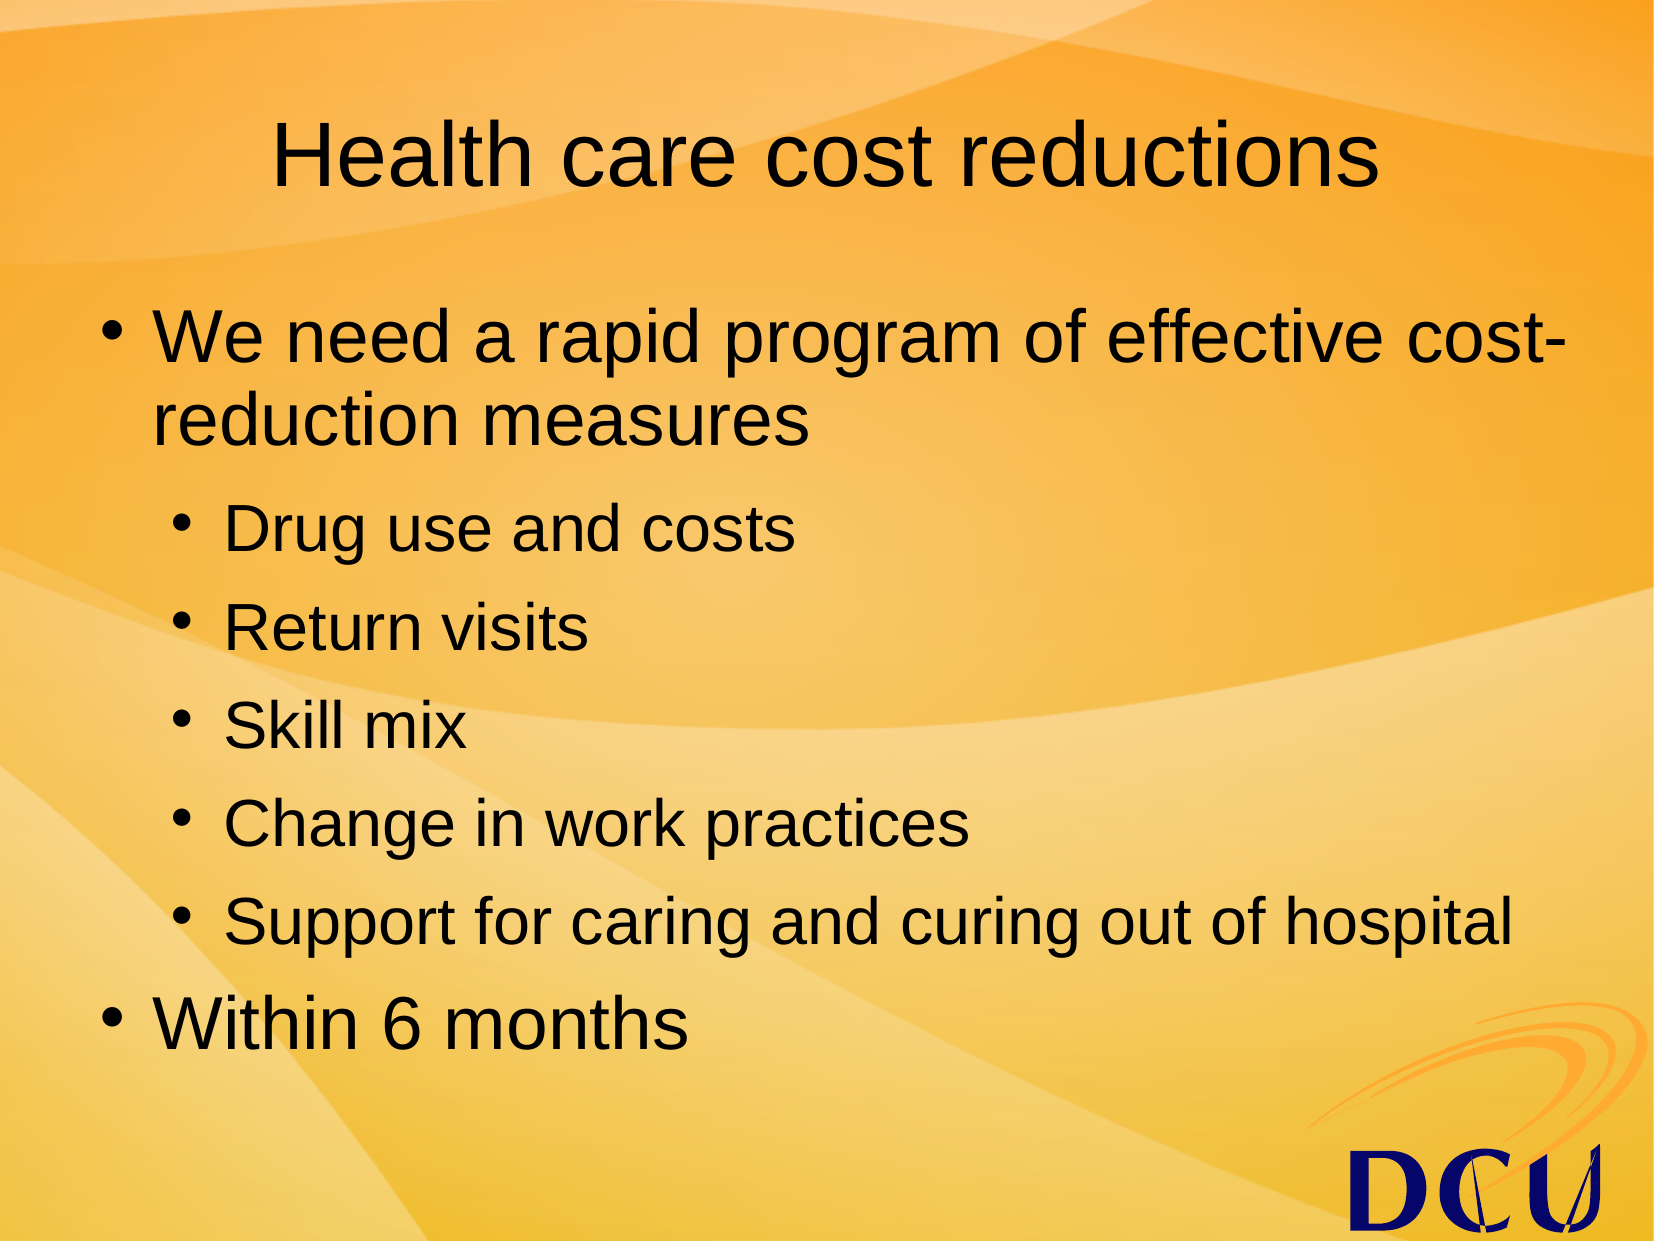

# Health care cost reductions
We need a rapid program of effective cost-reduction measures
Drug use and costs
Return visits
Skill mix
Change in work practices
Support for caring and curing out of hospital
Within 6 months